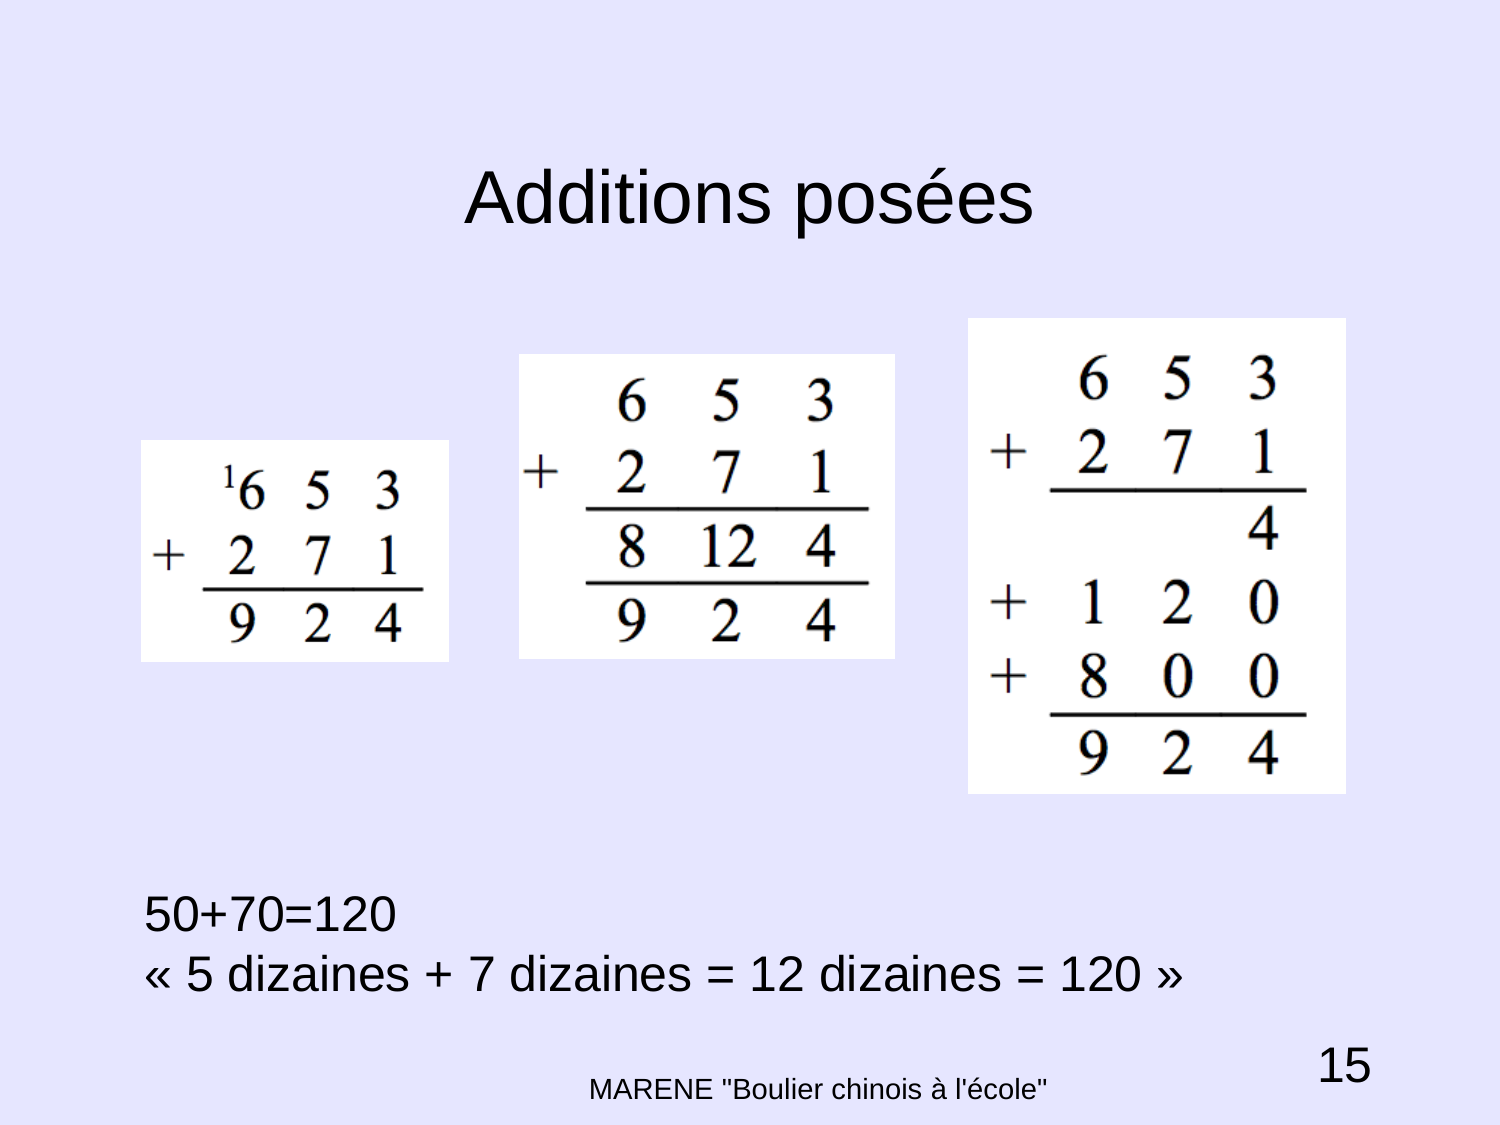

# Additions posées
50+70=120
« 5 dizaines + 7 dizaines = 12 dizaines = 120 »
15